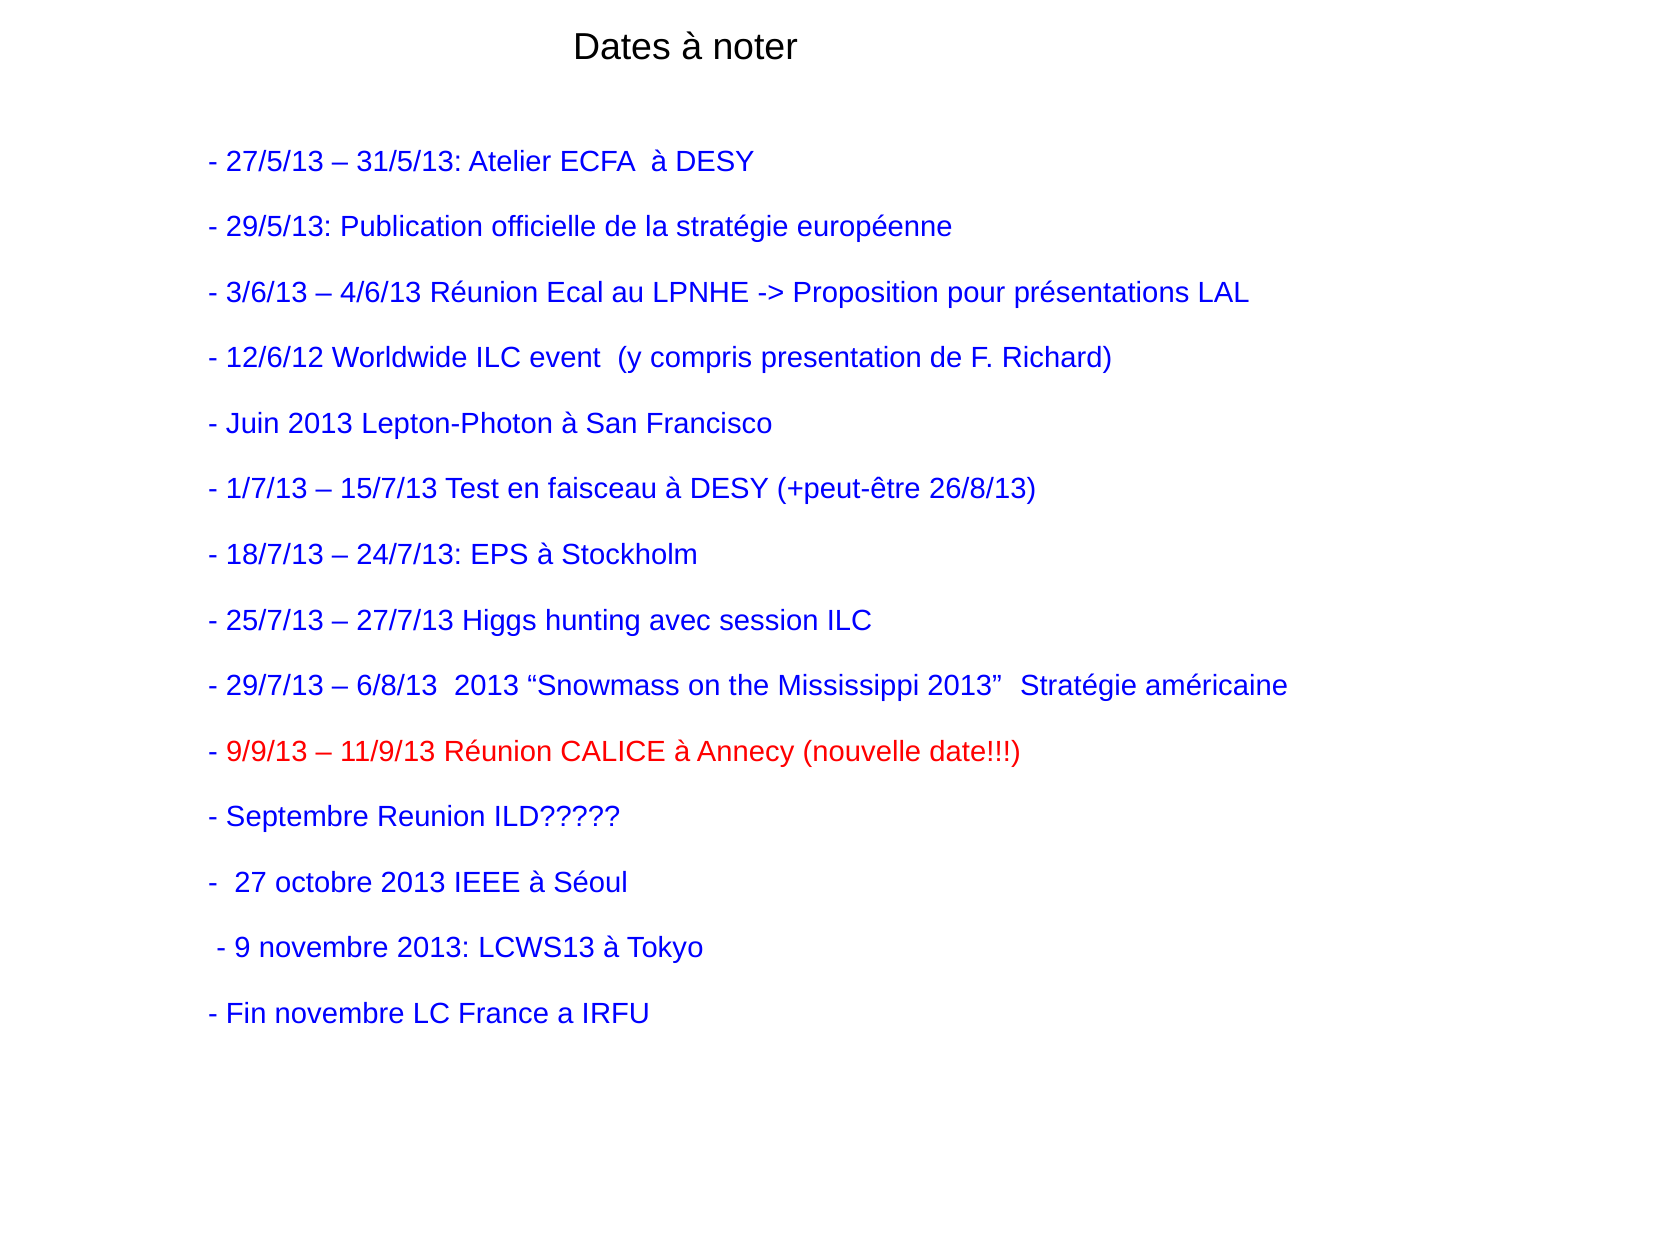

Dates à noter
- 27/5/13 – 31/5/13: Atelier ECFA à DESY
- 29/5/13: Publication officielle de la stratégie européenne
- 3/6/13 – 4/6/13 Réunion Ecal au LPNHE -> Proposition pour présentations LAL
- 12/6/12 Worldwide ILC event (y compris presentation de F. Richard)
- Juin 2013 Lepton-Photon à San Francisco
- 1/7/13 – 15/7/13 Test en faisceau à DESY (+peut-être 26/8/13)
- 18/7/13 – 24/7/13: EPS à Stockholm
- 25/7/13 – 27/7/13 Higgs hunting avec session ILC
- 29/7/13 – 6/8/13 2013 “Snowmass on the Mississippi 2013” Stratégie américaine
- 9/9/13 – 11/9/13 Réunion CALICE à Annecy (nouvelle date!!!)
- Septembre Reunion ILD?????
- 27 octobre 2013 IEEE à Séoul
 - 9 novembre 2013: LCWS13 à Tokyo
- Fin novembre LC France a IRFU